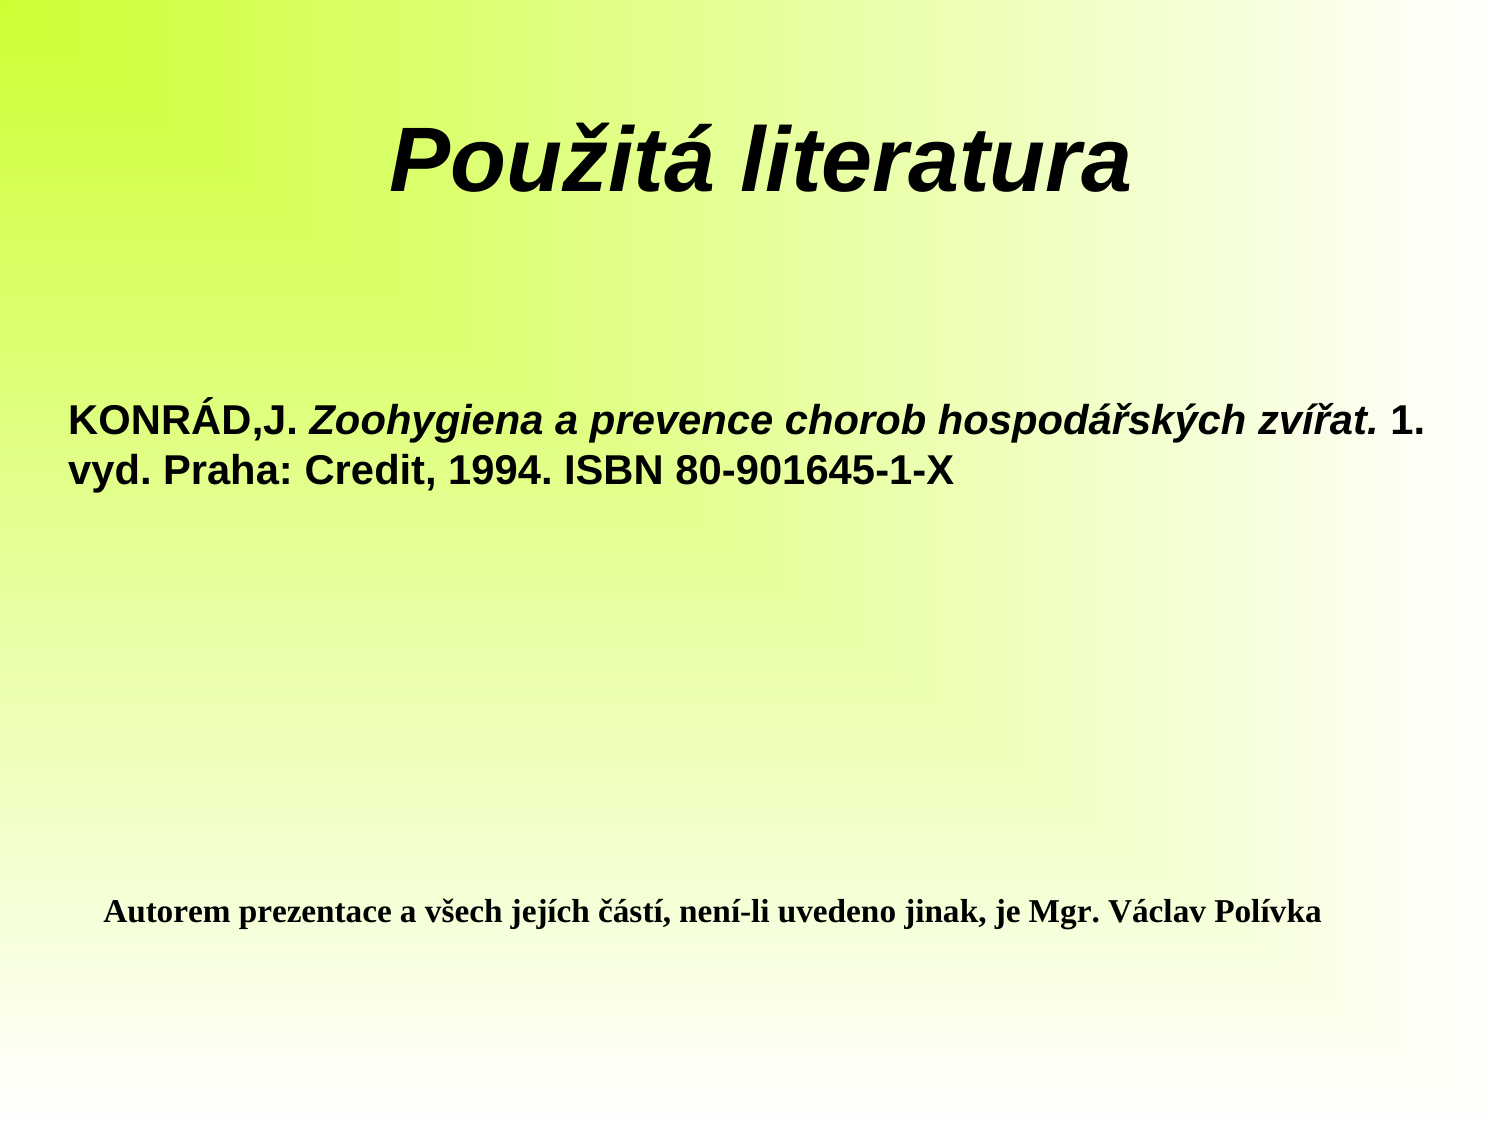

# Použitá literatura
KONRÁD,J. Zoohygiena a prevence chorob hospodářských zvířat. 1. vyd. Praha: Credit, 1994. ISBN 80-901645-1-X
Autorem prezentace a všech jejích částí, není-li uvedeno jinak, je Mgr. Václav Polívka